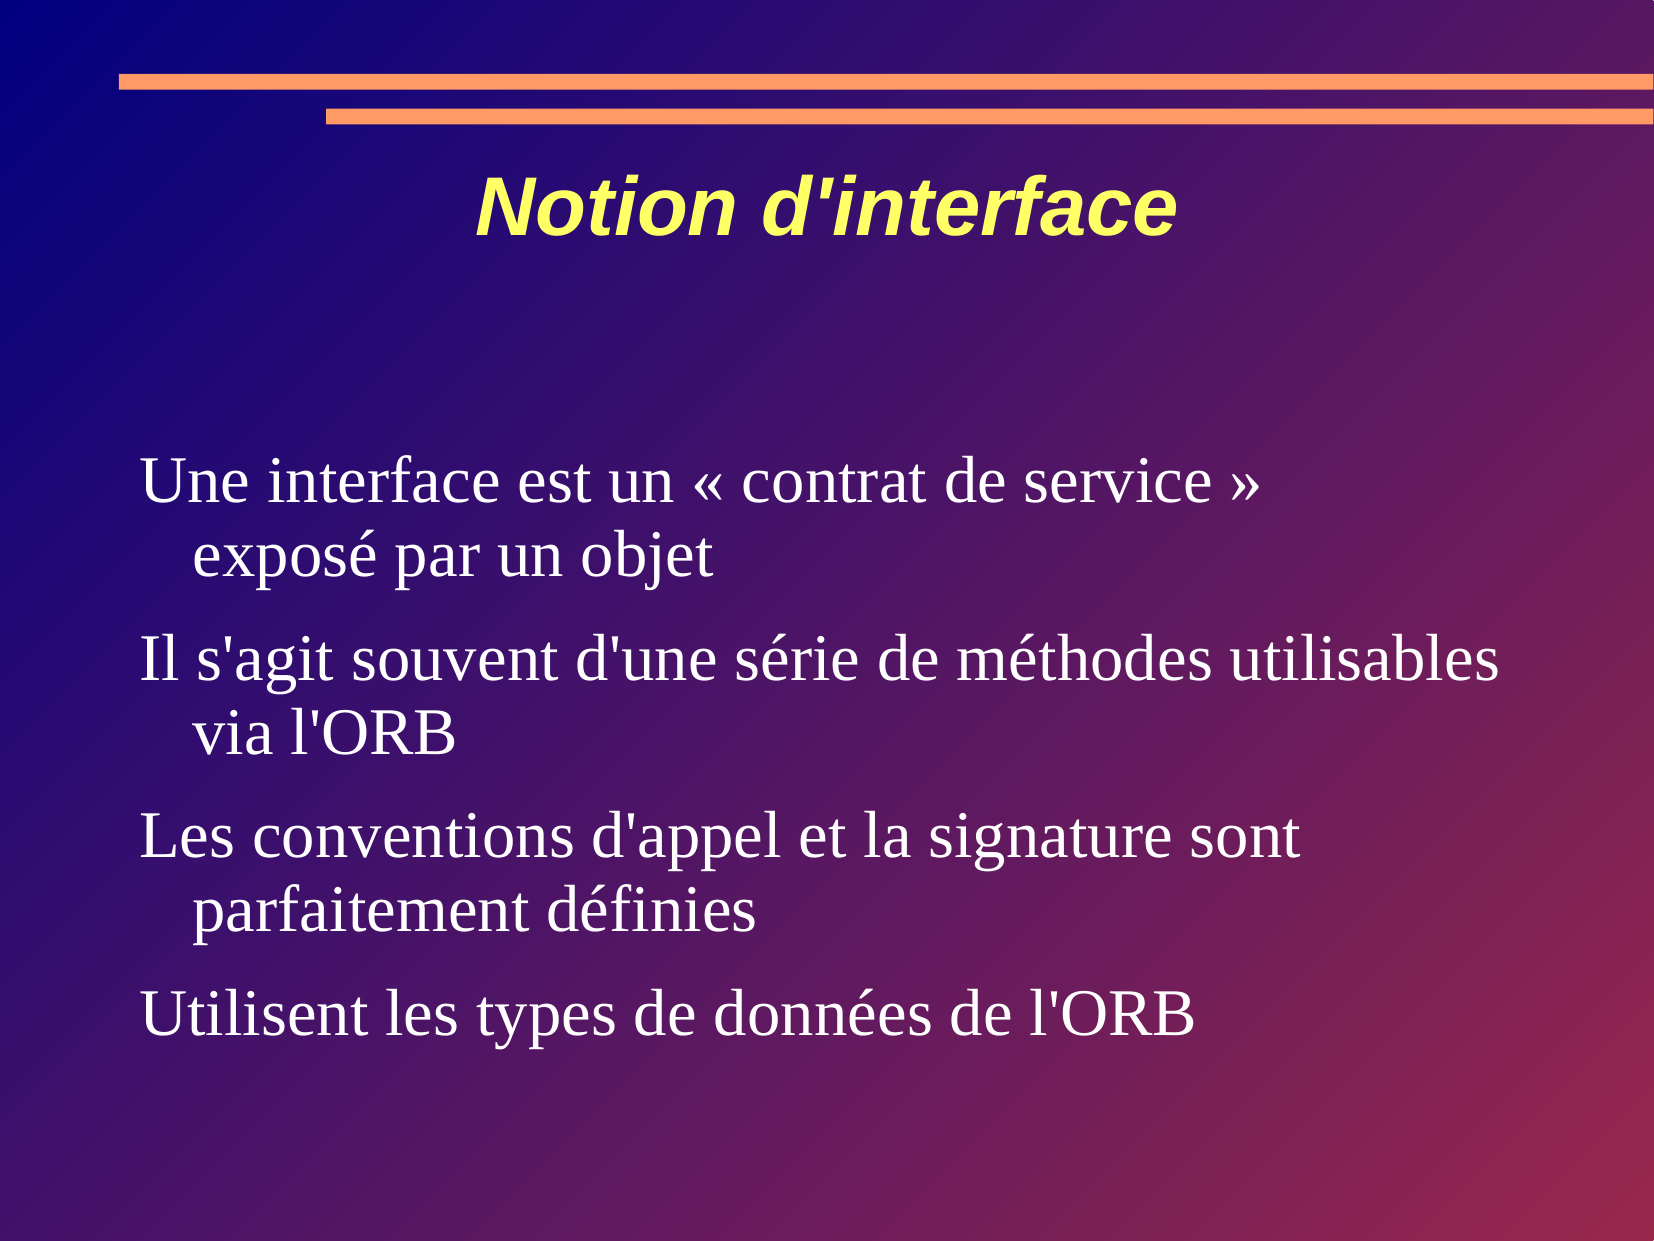

# Notion d'interface
Une interface est un « contrat de service »
exposé par un objet
Il s'agit souvent d'une série de méthodes utilisables via l'ORB
Les conventions d'appel et la signature sont parfaitement définies
Utilisent les types de données de l'ORB